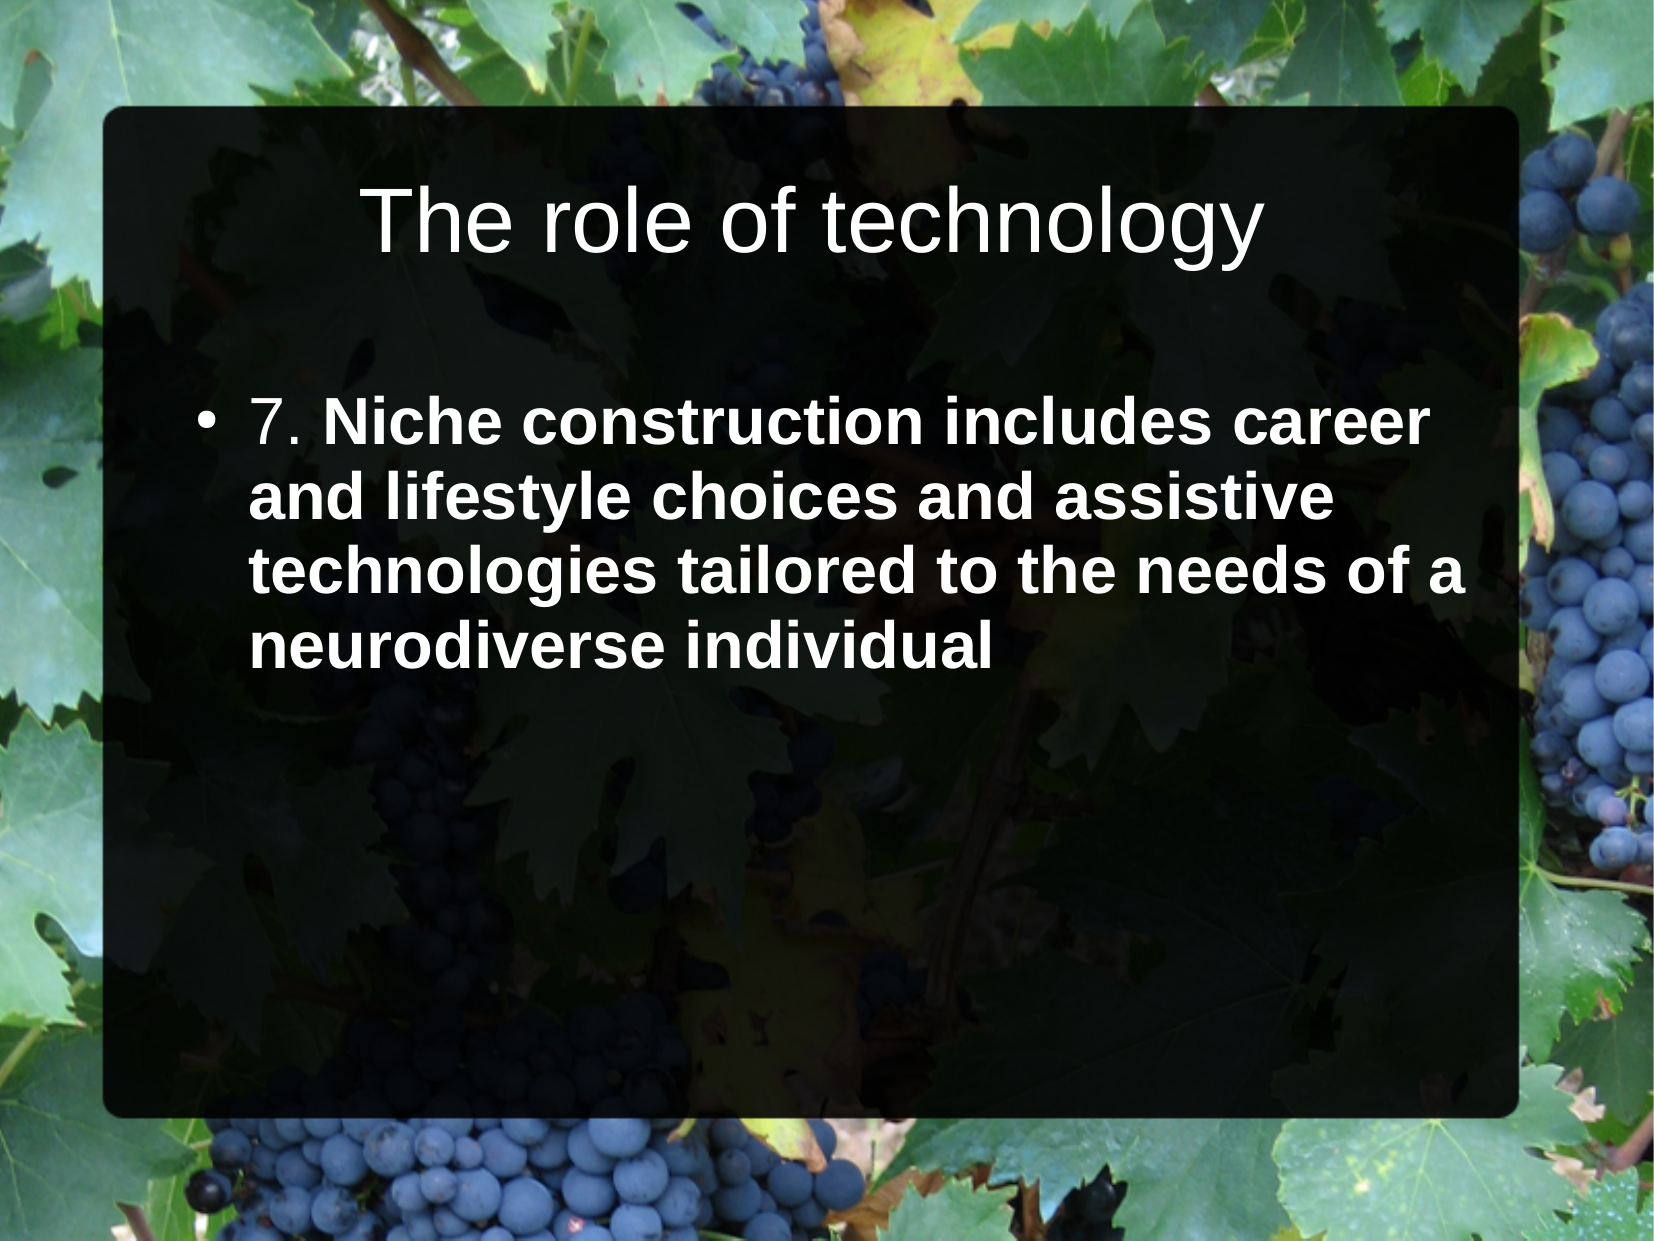

# The role of technology
7. Niche construction includes career and lifestyle choices and assistive technologies tailored to the needs of a neurodiverse individual